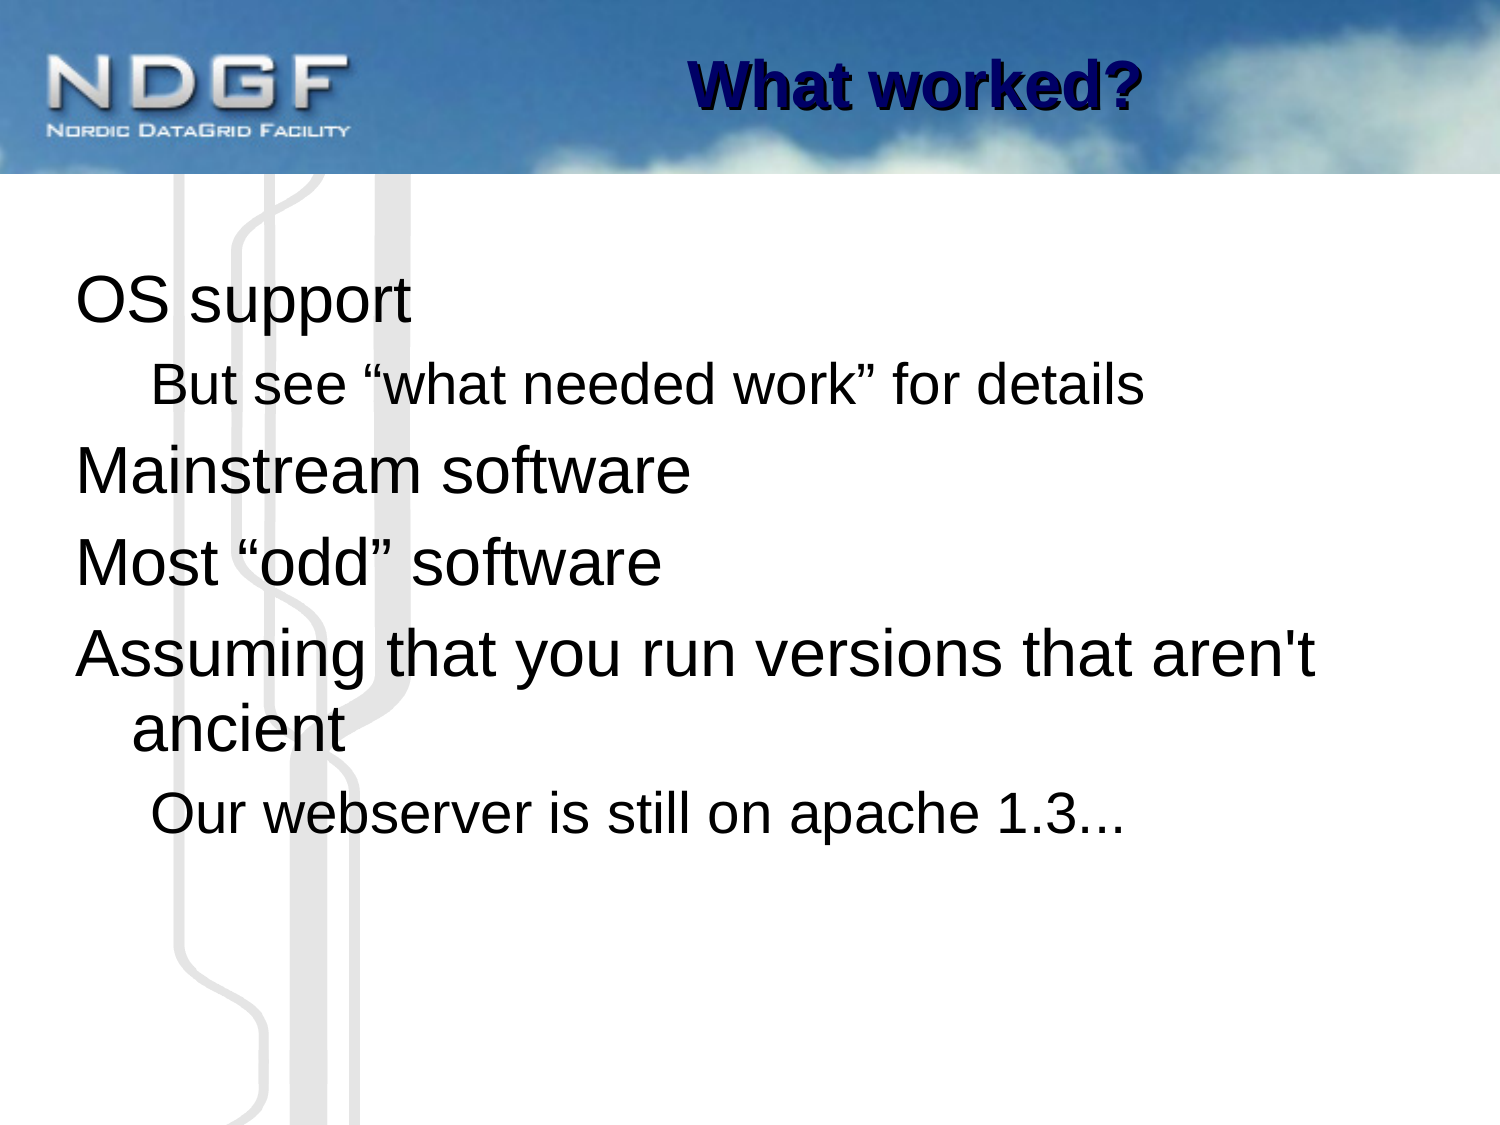

# What worked?
OS support
But see “what needed work” for details
Mainstream software
Most “odd” software
Assuming that you run versions that aren't ancient
Our webserver is still on apache 1.3...